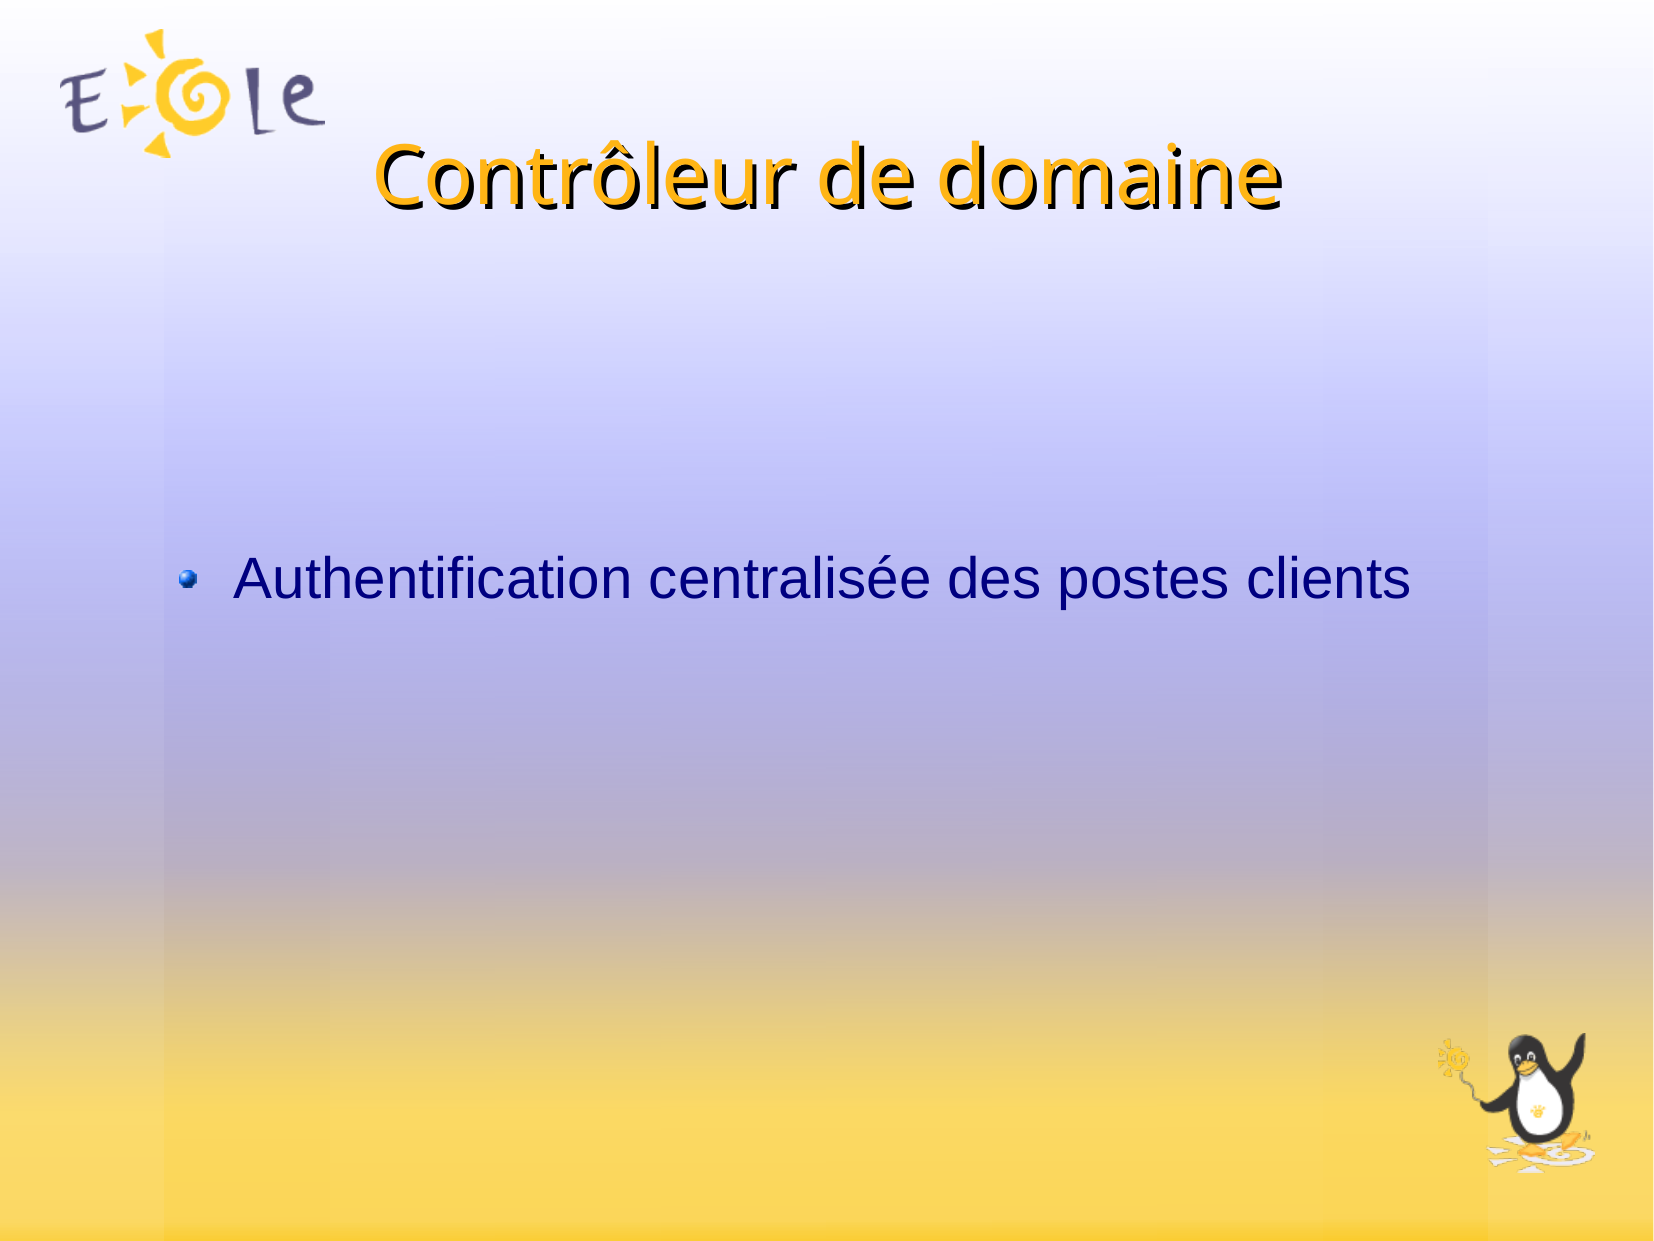

# Contrôleur de domaine
Authentification centralisée des postes clients